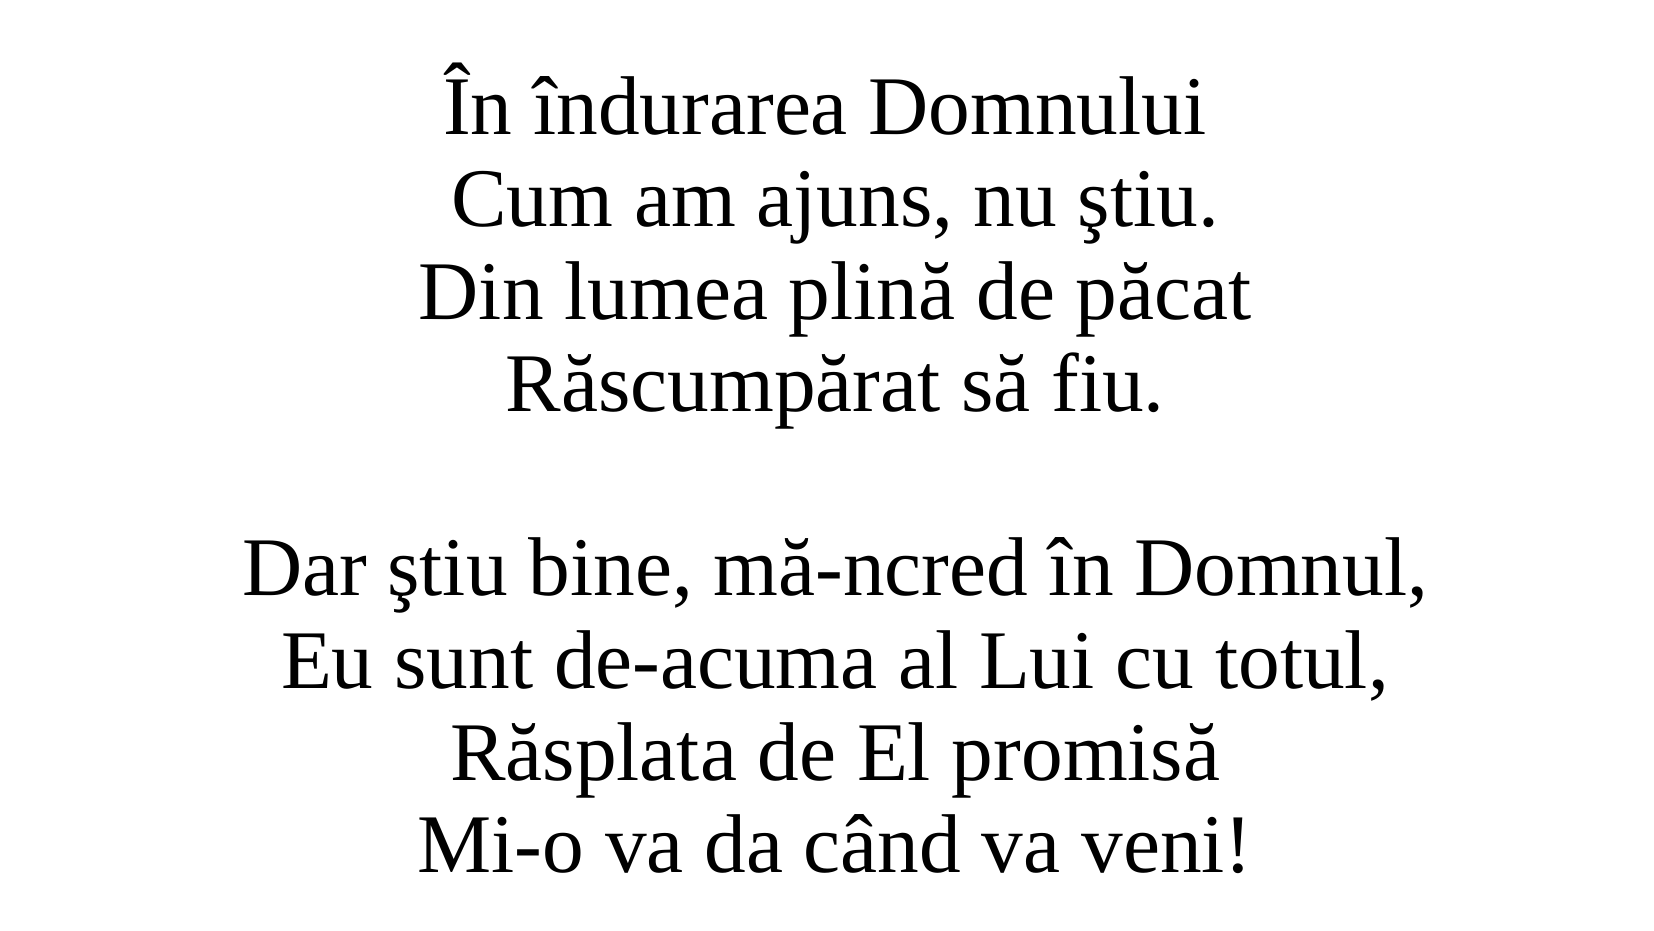

# În îndurarea Domnului
Cum am ajuns, nu ştiu.
Din lumea plină de păcat
Răscumpărat să fiu.
Dar ştiu bine, mă-ncred în Domnul,
Eu sunt de-acuma al Lui cu totul,
Răsplata de El promisă
Mi-o va da când va veni!